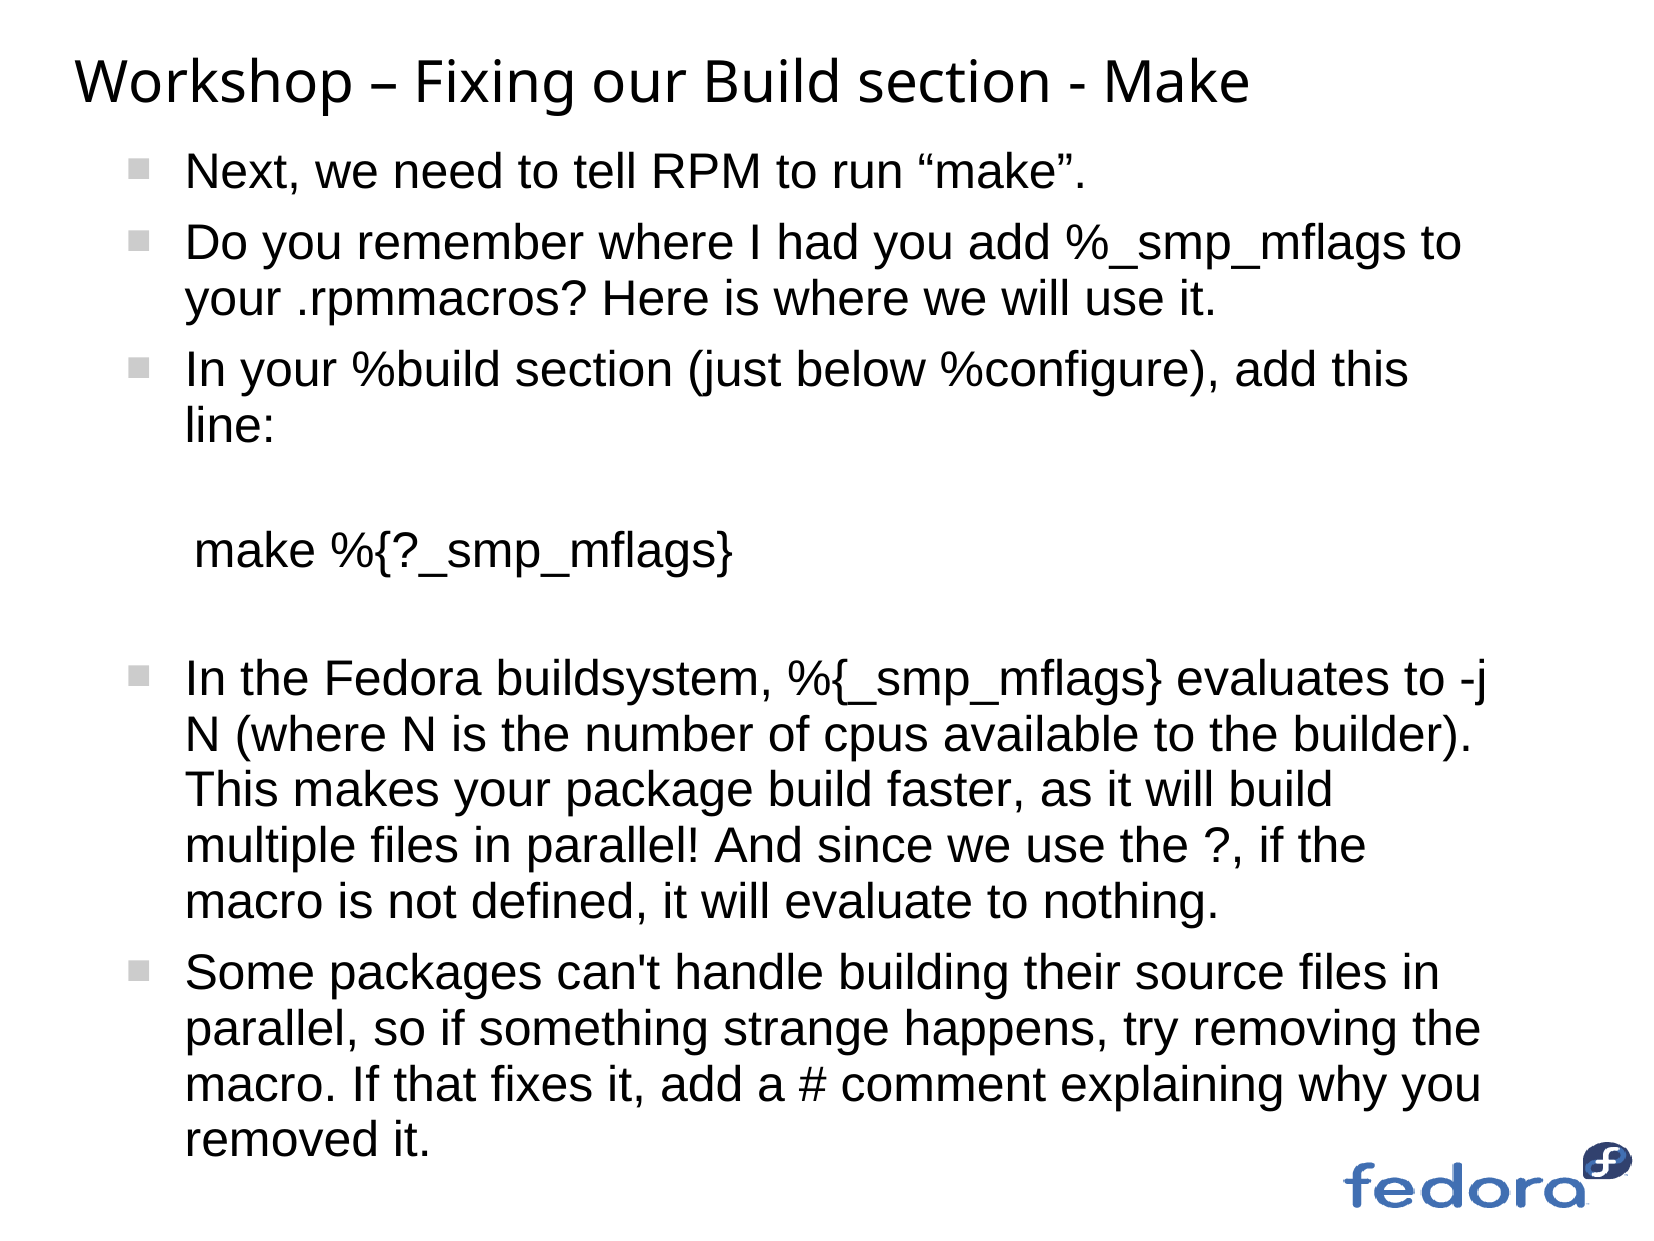

# Workshop – Fixing our Build section - Make
Next, we need to tell RPM to run “make”.
Do you remember where I had you add %_smp_mflags to your .rpmmacros? Here is where we will use it.
In your %build section (just below %configure), add this line:
make %{?_smp_mflags}
In the Fedora buildsystem, %{_smp_mflags} evaluates to -j N (where N is the number of cpus available to the builder). This makes your package build faster, as it will build multiple files in parallel! And since we use the ?, if the macro is not defined, it will evaluate to nothing.
Some packages can't handle building their source files in parallel, so if something strange happens, try removing the macro. If that fixes it, add a # comment explaining why you removed it.